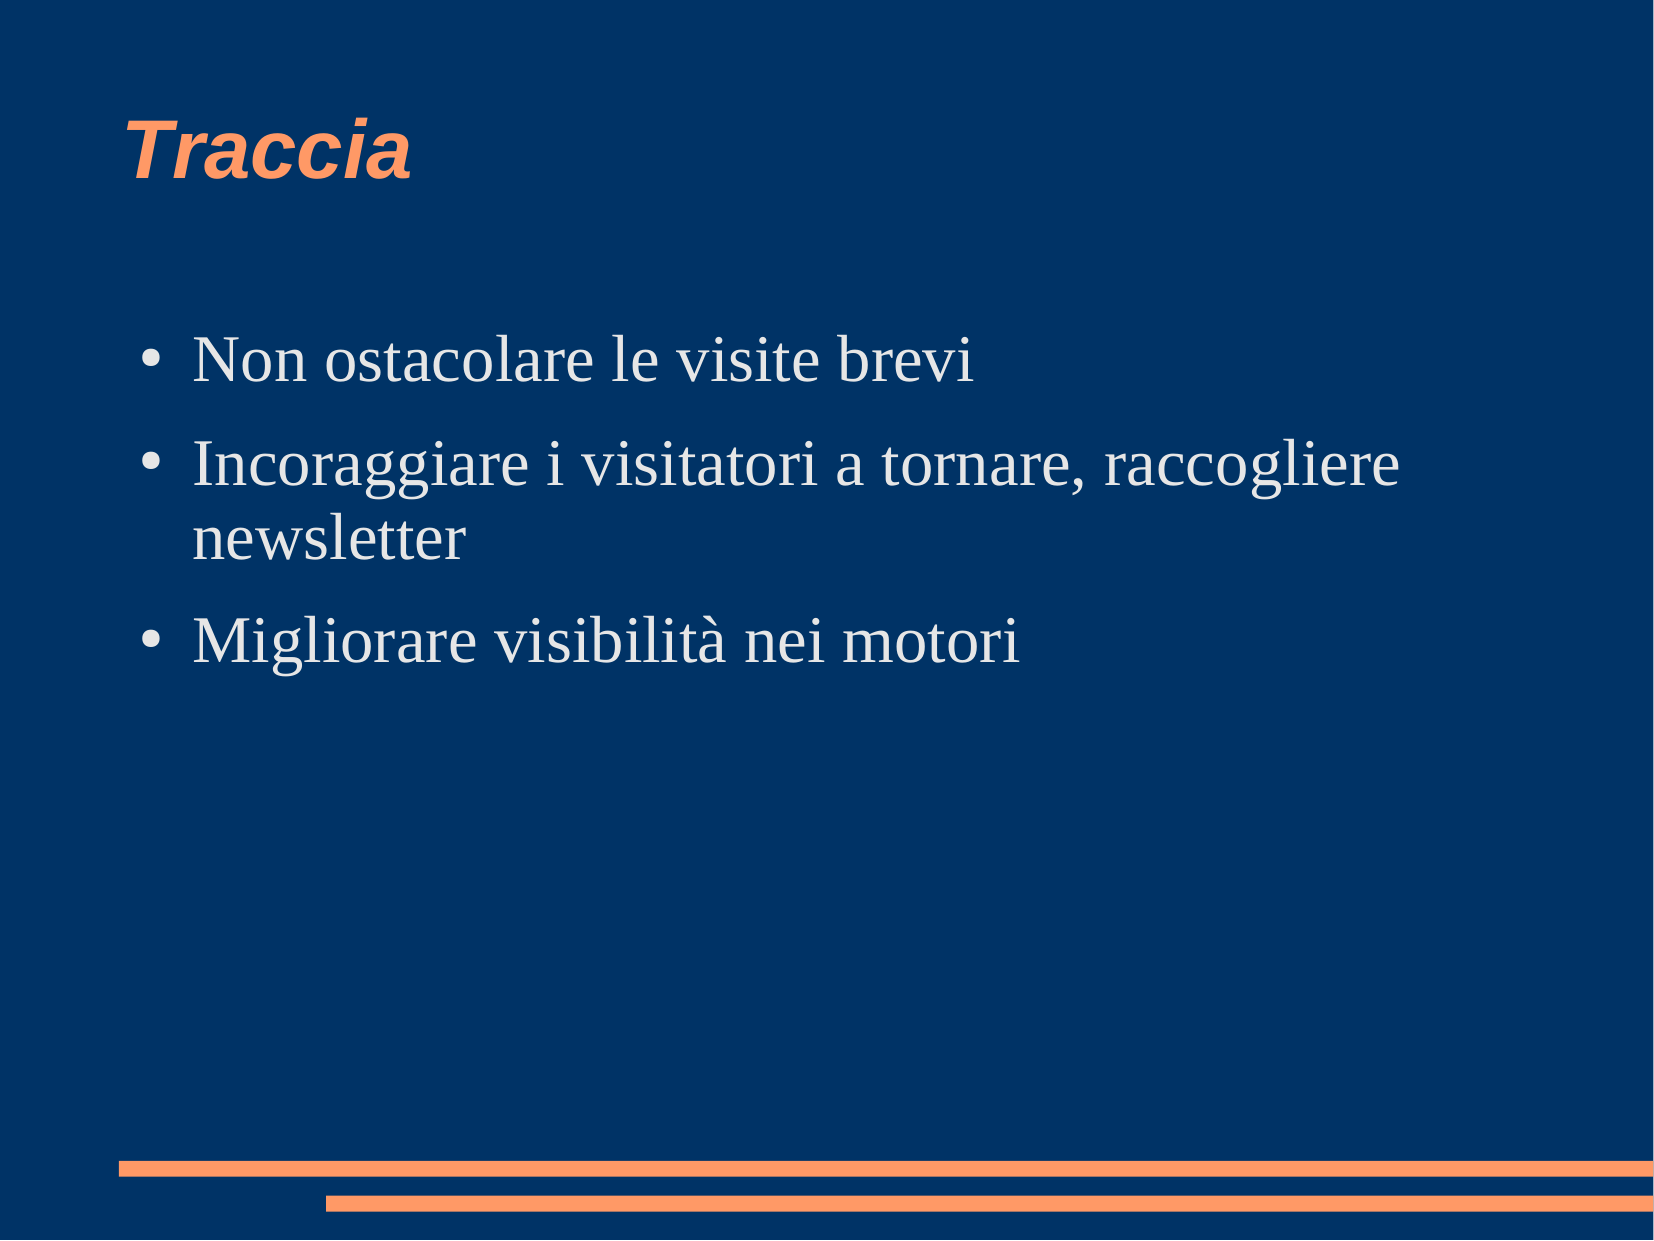

# Traccia
Non ostacolare le visite brevi
Incoraggiare i visitatori a tornare, raccogliere newsletter
Migliorare visibilità nei motori